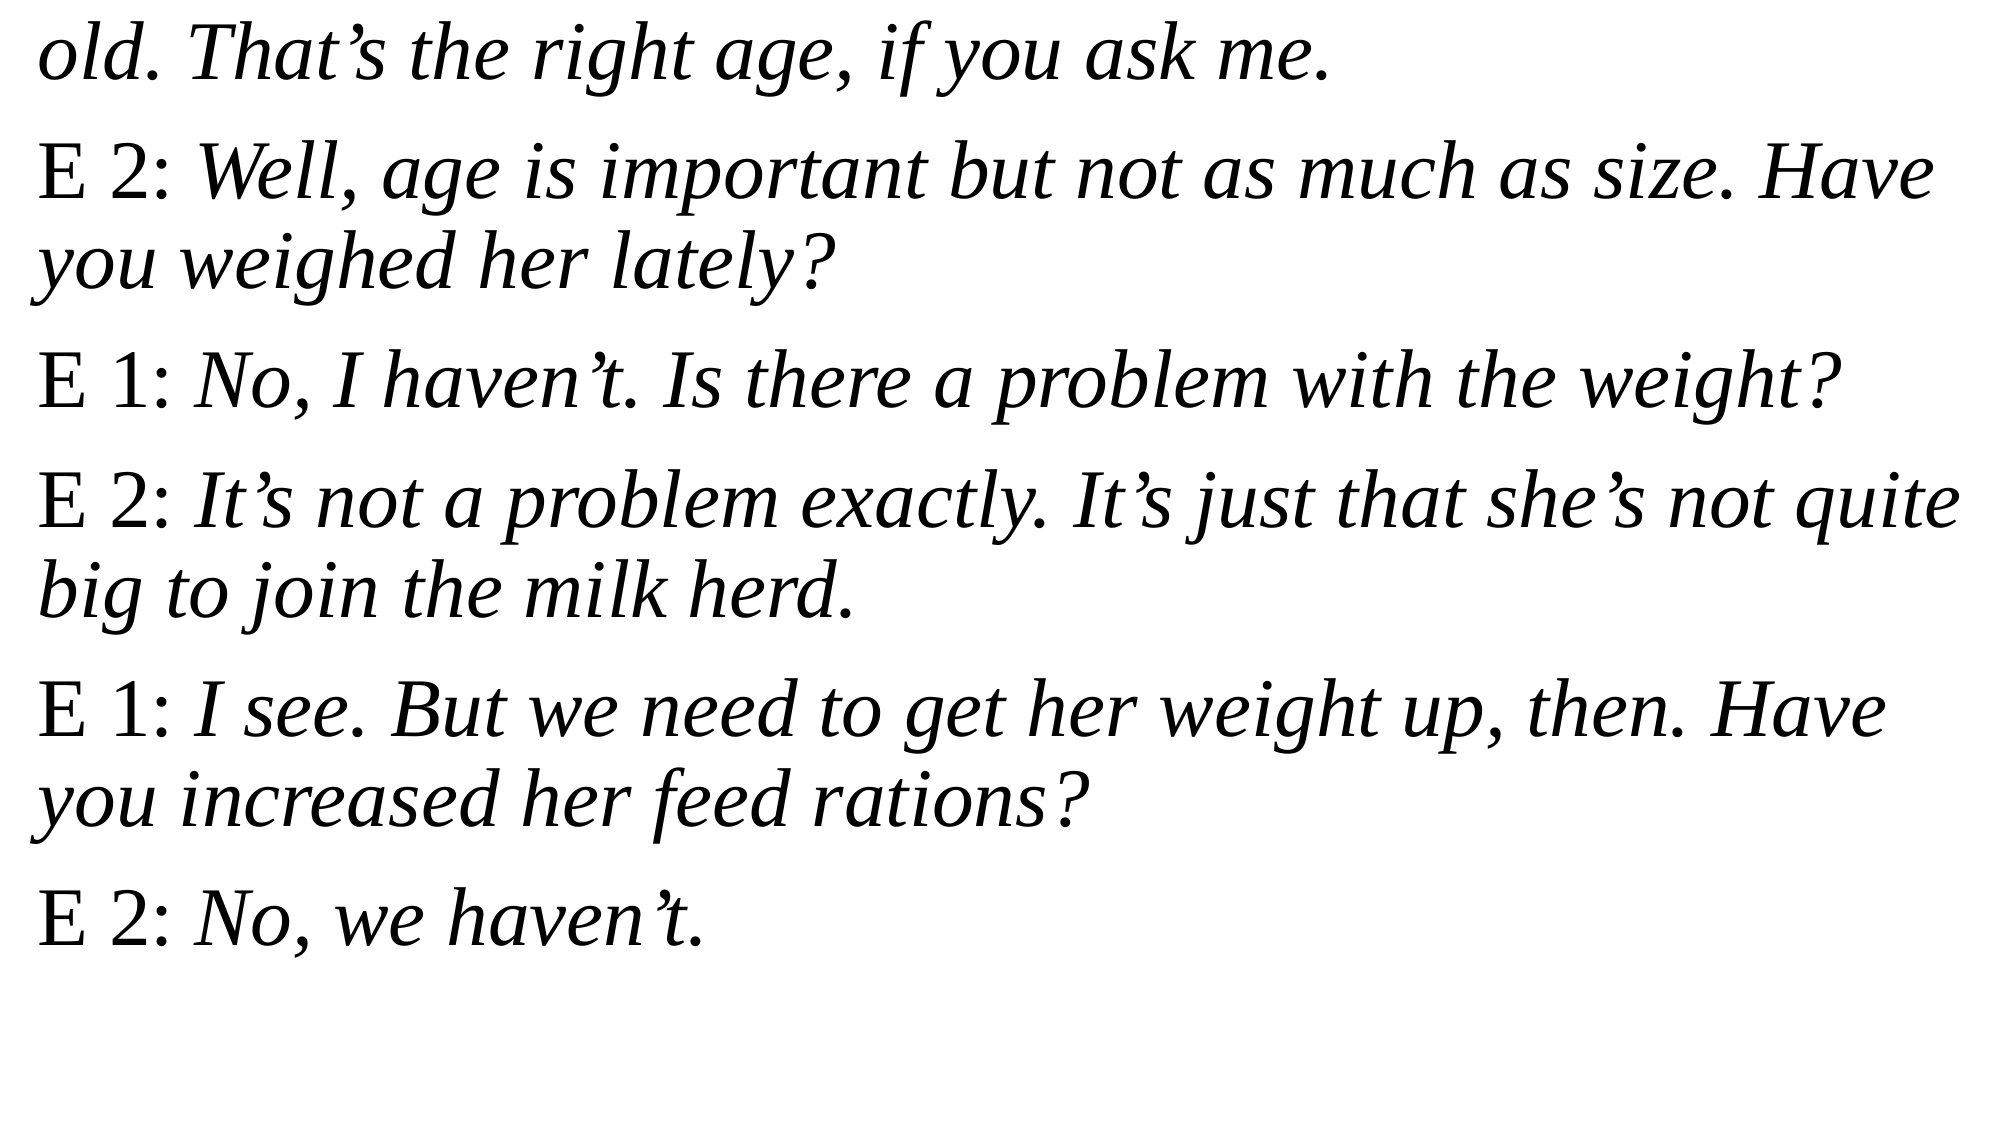

# old. That’s the right age, if you ask me.
E 2: Well, age is important but not as much as size. Have you weighed her lately?
E 1: No, I haven’t. Is there a problem with the weight?
E 2: It’s not a problem exactly. It’s just that she’s not quite big to join the milk herd.
E 1: I see. But we need to get her weight up, then. Have you increased her feed rations?
E 2: No, we haven’t.